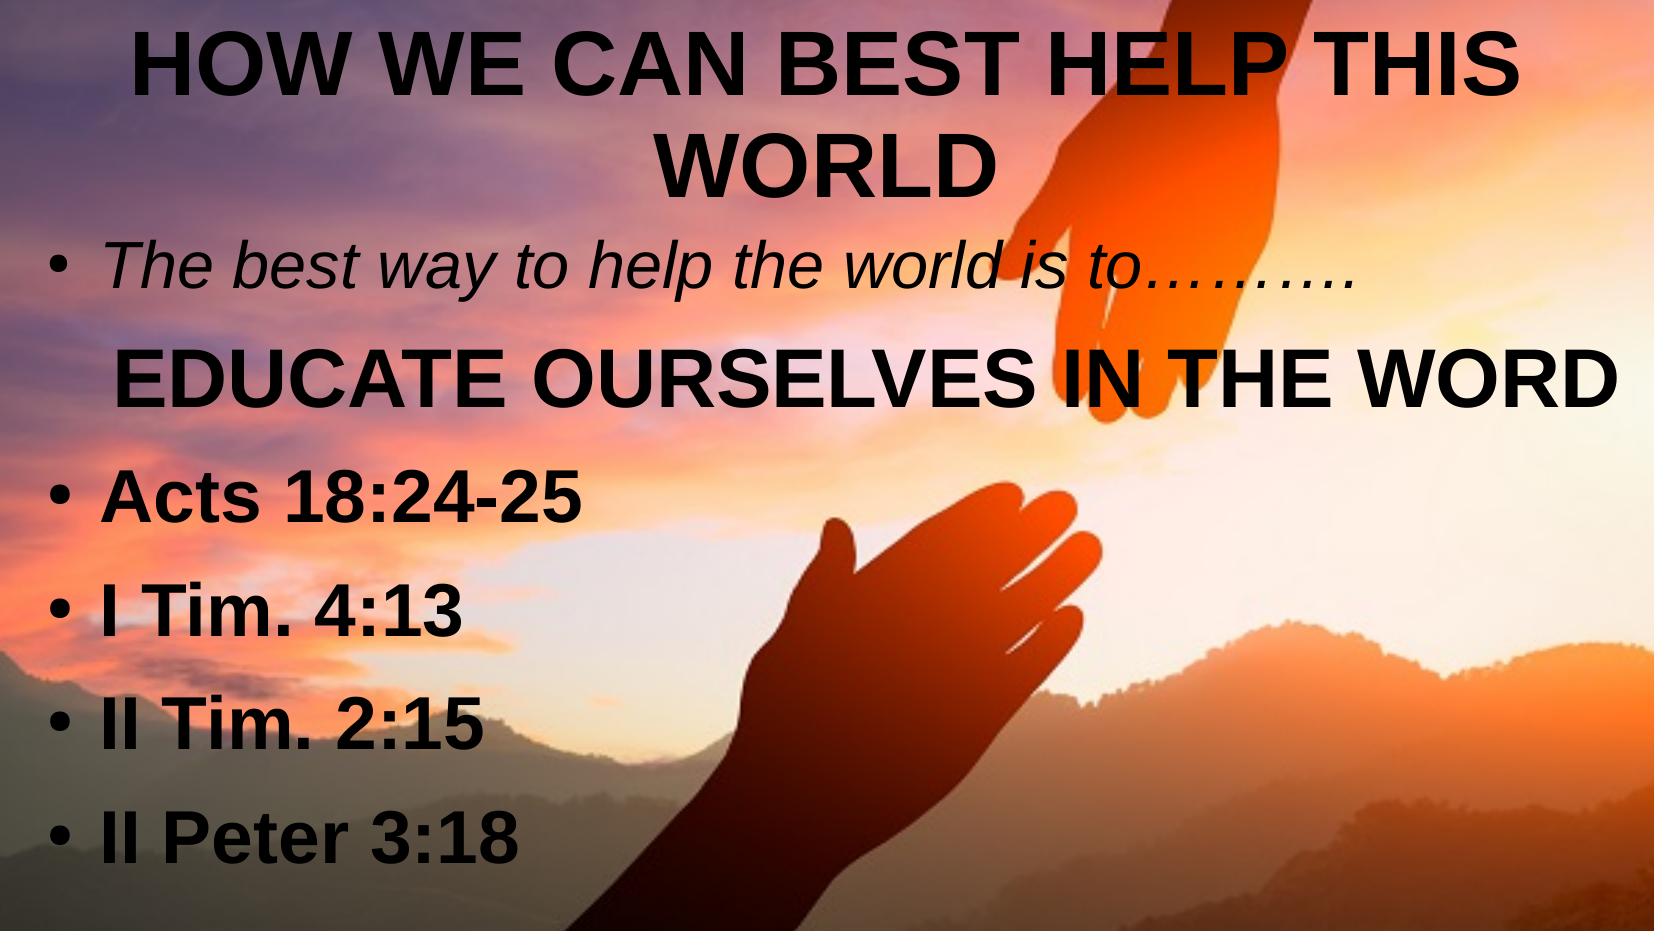

# HOW WE CAN BEST HELP THIS WORLD
The best way to help the world is to……….
EDUCATE OURSELVES IN THE WORD
Acts 18:24-25
I Tim. 4:13
II Tim. 2:15
II Peter 3:18